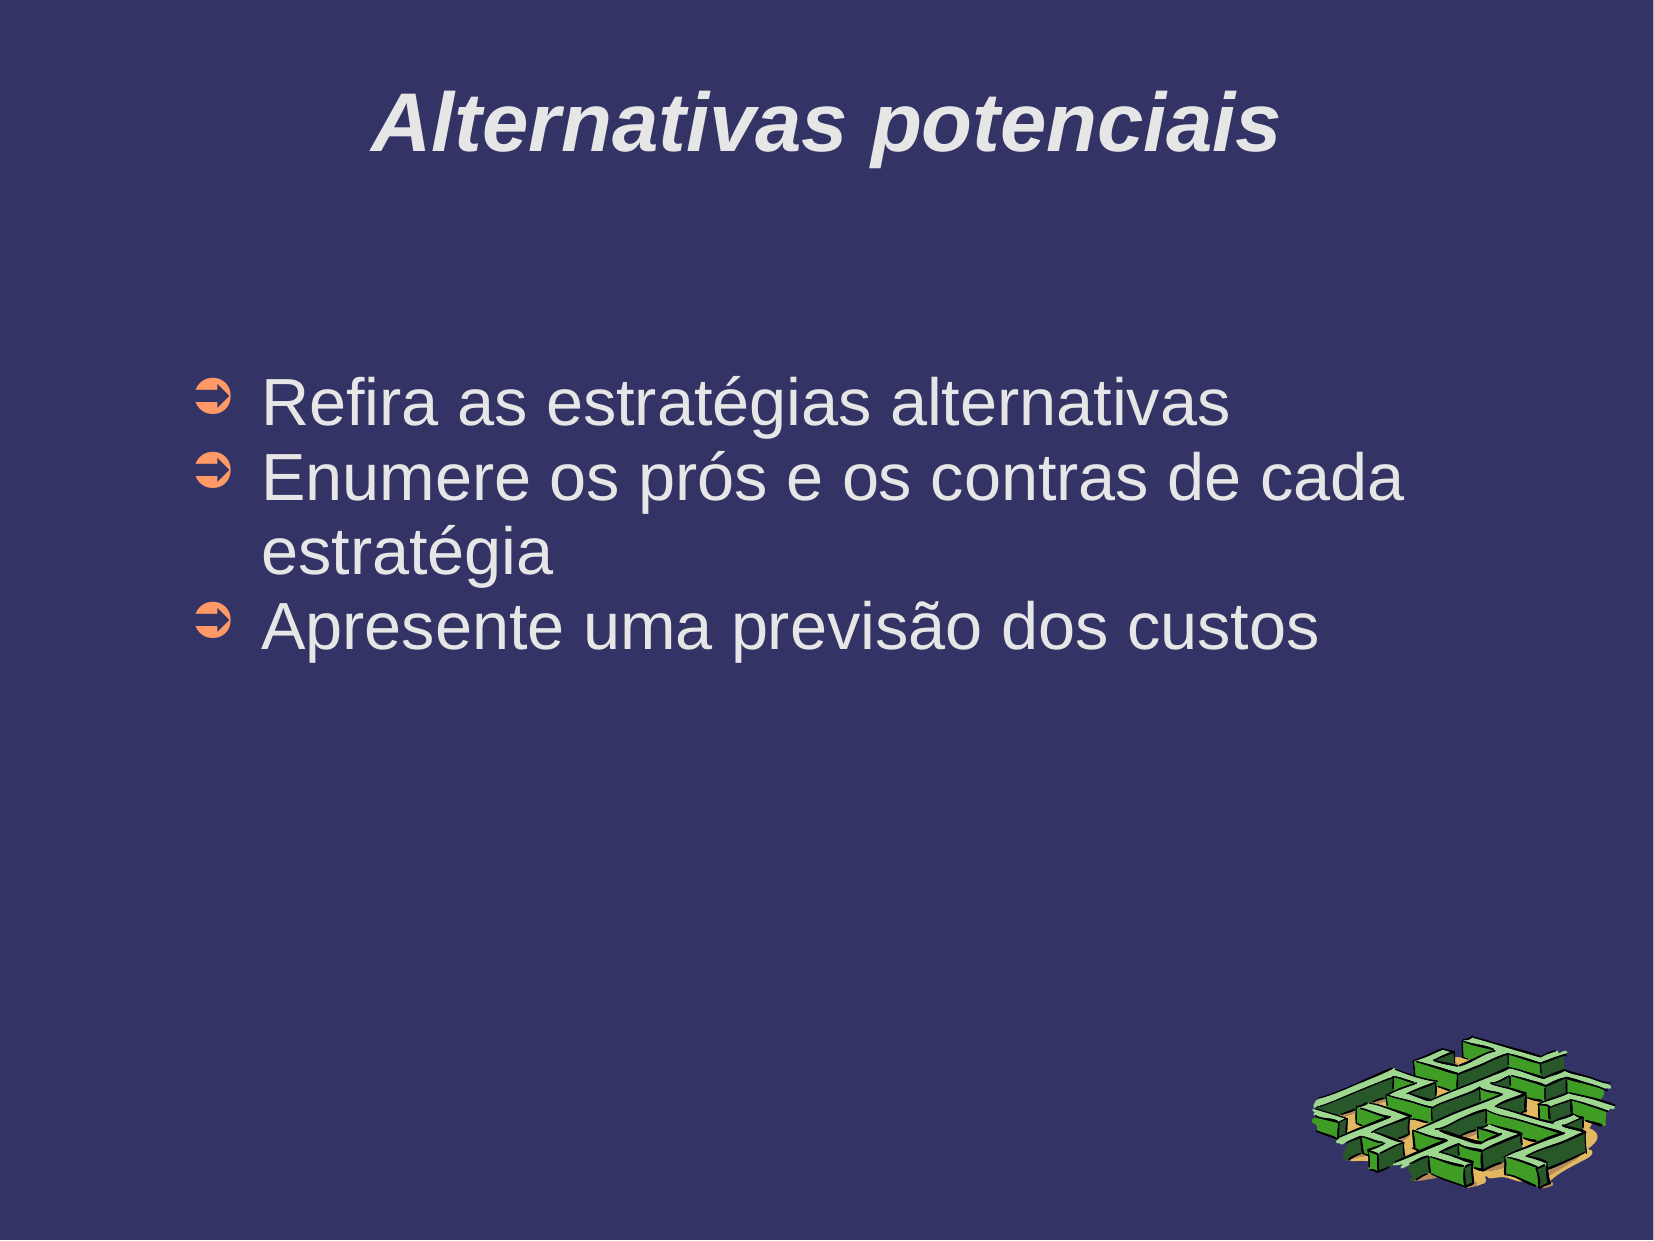

# Alternativas potenciais
Refira as estratégias alternativas
Enumere os prós e os contras de cada estratégia
Apresente uma previsão dos custos